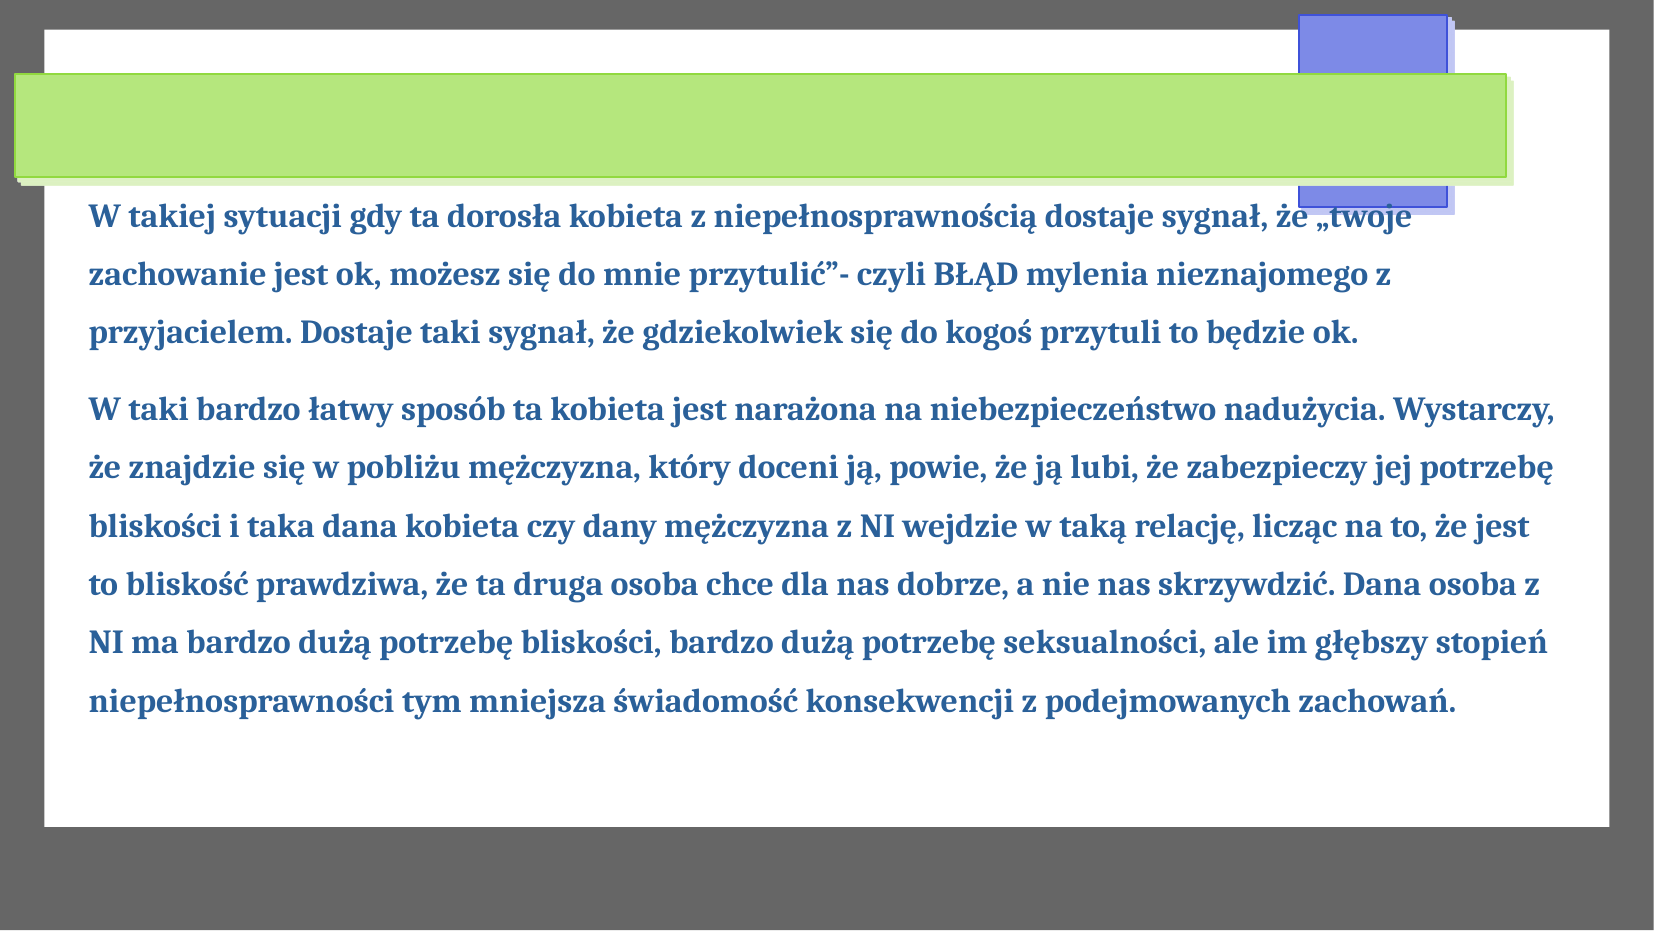

# W takiej sytuacji gdy ta dorosła kobieta z niepełnosprawnością dostaje sygnał, że „twoje zachowanie jest ok, możesz się do mnie przytulić”- czyli BŁĄD mylenia nieznajomego z przyjacielem. Dostaje taki sygnał, że gdziekolwiek się do kogoś przytuli to będzie ok.
W taki bardzo łatwy sposób ta kobieta jest narażona na niebezpieczeństwo nadużycia. Wystarczy, że znajdzie się w pobliżu mężczyzna, który doceni ją, powie, że ją lubi, że zabezpieczy jej potrzebę bliskości i taka dana kobieta czy dany mężczyzna z NI wejdzie w taką relację, licząc na to, że jest to bliskość prawdziwa, że ta druga osoba chce dla nas dobrze, a nie nas skrzywdzić. Dana osoba z NI ma bardzo dużą potrzebę bliskości, bardzo dużą potrzebę seksualności, ale im głębszy stopień niepełnosprawności tym mniejsza świadomość konsekwencji z podejmowanych zachowań.